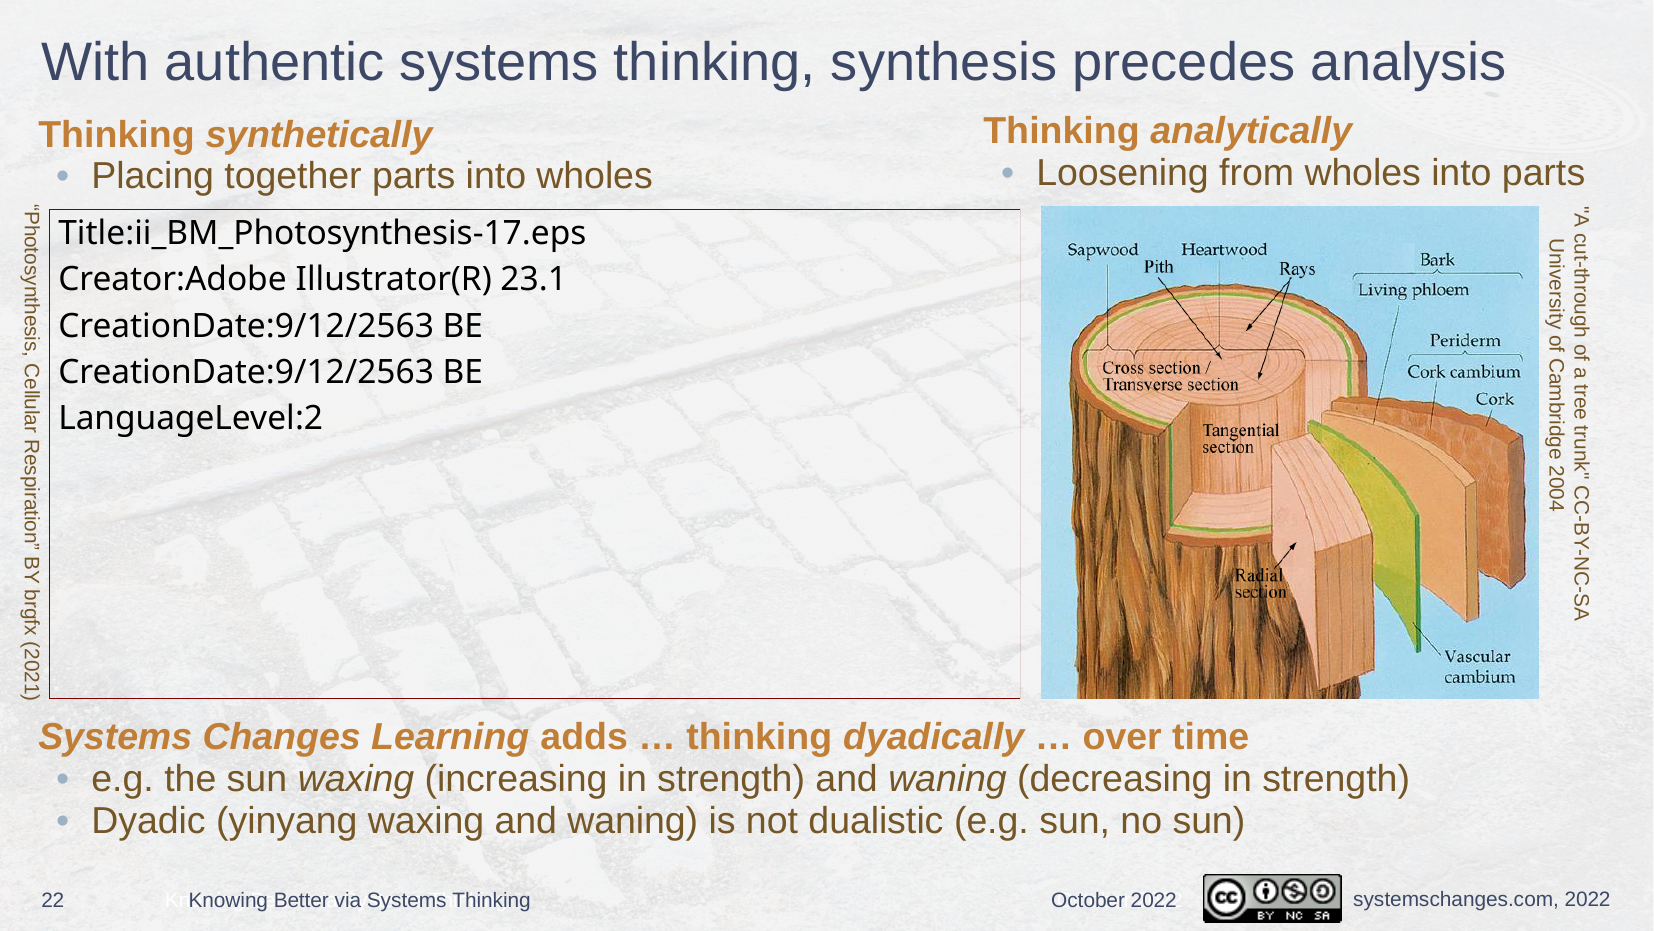

# With authentic systems thinking, synthesis precedes analysis
Thinking analytically
Loosening from wholes into parts
Thinking synthetically
Placing together parts into wholes
"A cut-through of a tree trunk" CC-BY-NC-SA University of Cambridge 2004
“Photosynthesis, Cellular Respiration” BY brgfx (2021)
Systems Changes Learning adds … thinking dyadically … over time
e.g. the sun waxing (increasing in strength) and waning (decreasing in strength)
Dyadic (yinyang waxing and waning) is not dualistic (e.g. sun, no sun)
Knowing Better via Systems Thinking
October 2022